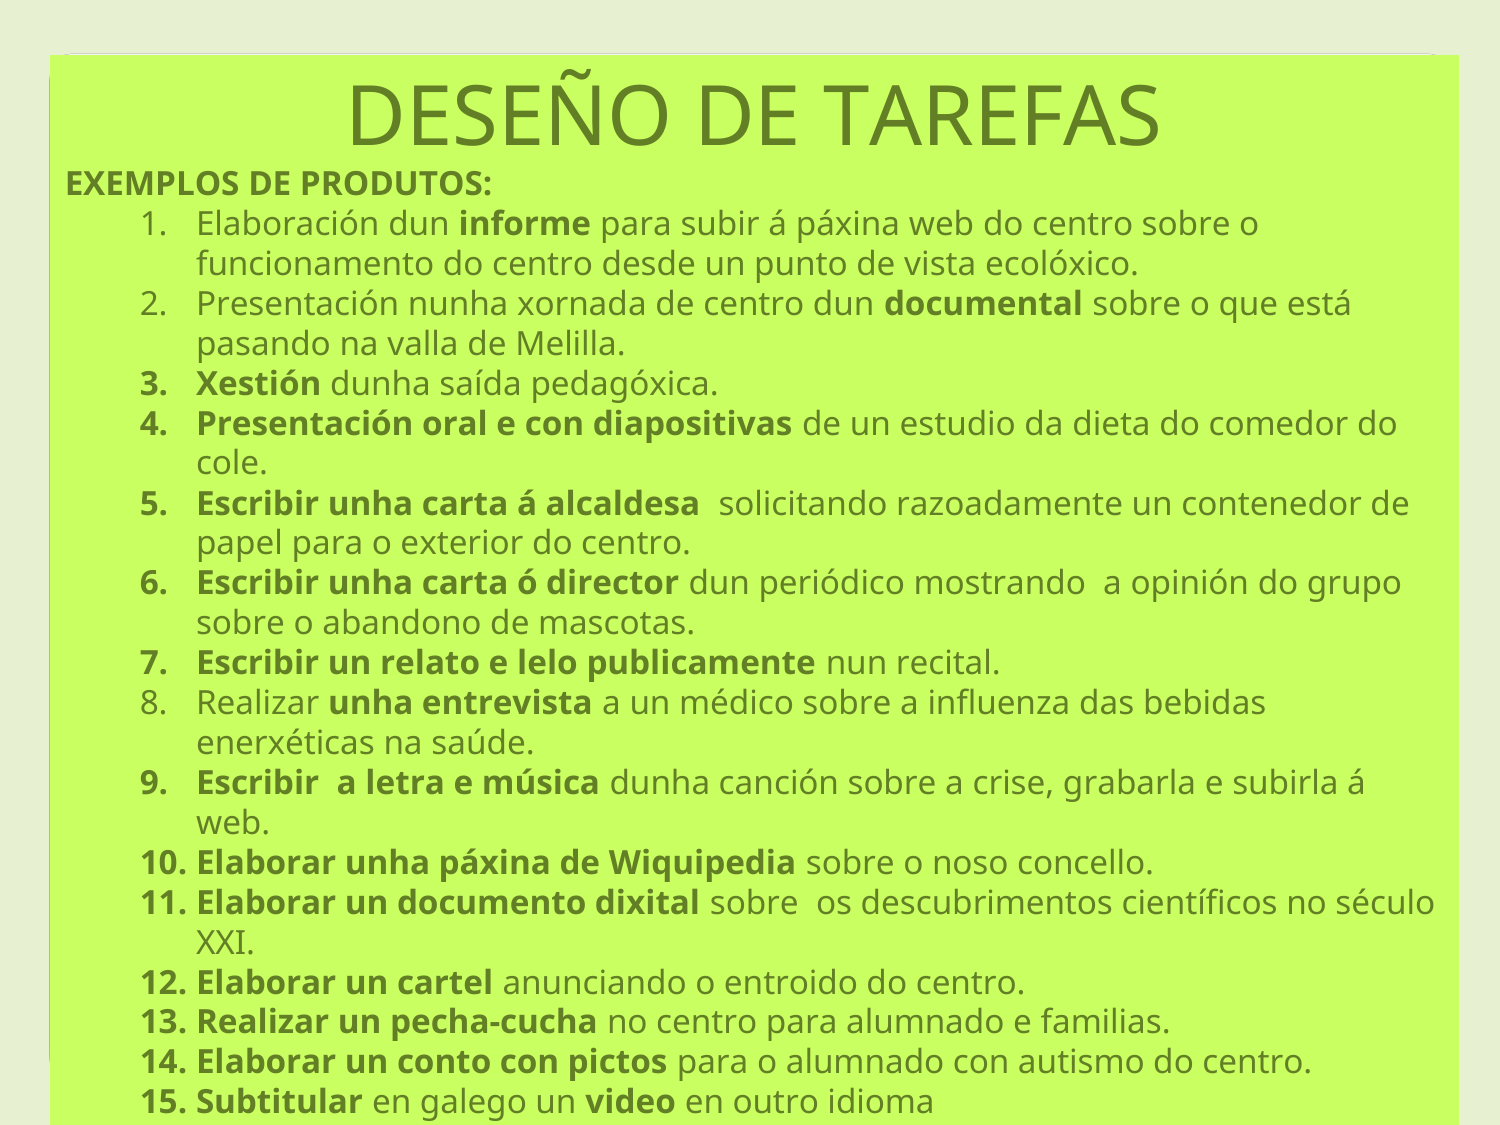

| DESEÑO DE TAREFAS EXEMPLOS DE PRODUTOS: Elaboración dun informe para subir á páxina web do centro sobre o funcionamento do centro desde un punto de vista ecolóxico. Presentación nunha xornada de centro dun documental sobre o que está pasando na valla de Melilla. Xestión dunha saída pedagóxica. Presentación oral e con diapositivas de un estudio da dieta do comedor do cole. Escribir unha carta á alcaldesa solicitando razoadamente un contenedor de papel para o exterior do centro. Escribir unha carta ó director dun periódico mostrando a opinión do grupo sobre o abandono de mascotas. Escribir un relato e lelo publicamente nun recital. Realizar unha entrevista a un médico sobre a influenza das bebidas enerxéticas na saúde. Escribir a letra e música dunha canción sobre a crise, grabarla e subirla á web. Elaborar unha páxina de Wiquipedia sobre o noso concello. Elaborar un documento dixital sobre os descubrimentos científicos no século XXI. Elaborar un cartel anunciando o entroido do centro. Realizar un pecha-cucha no centro para alumnado e familias. Elaborar un conto con pictos para o alumnado con autismo do centro. Subtitular en galego un video en outro idioma |
| --- |